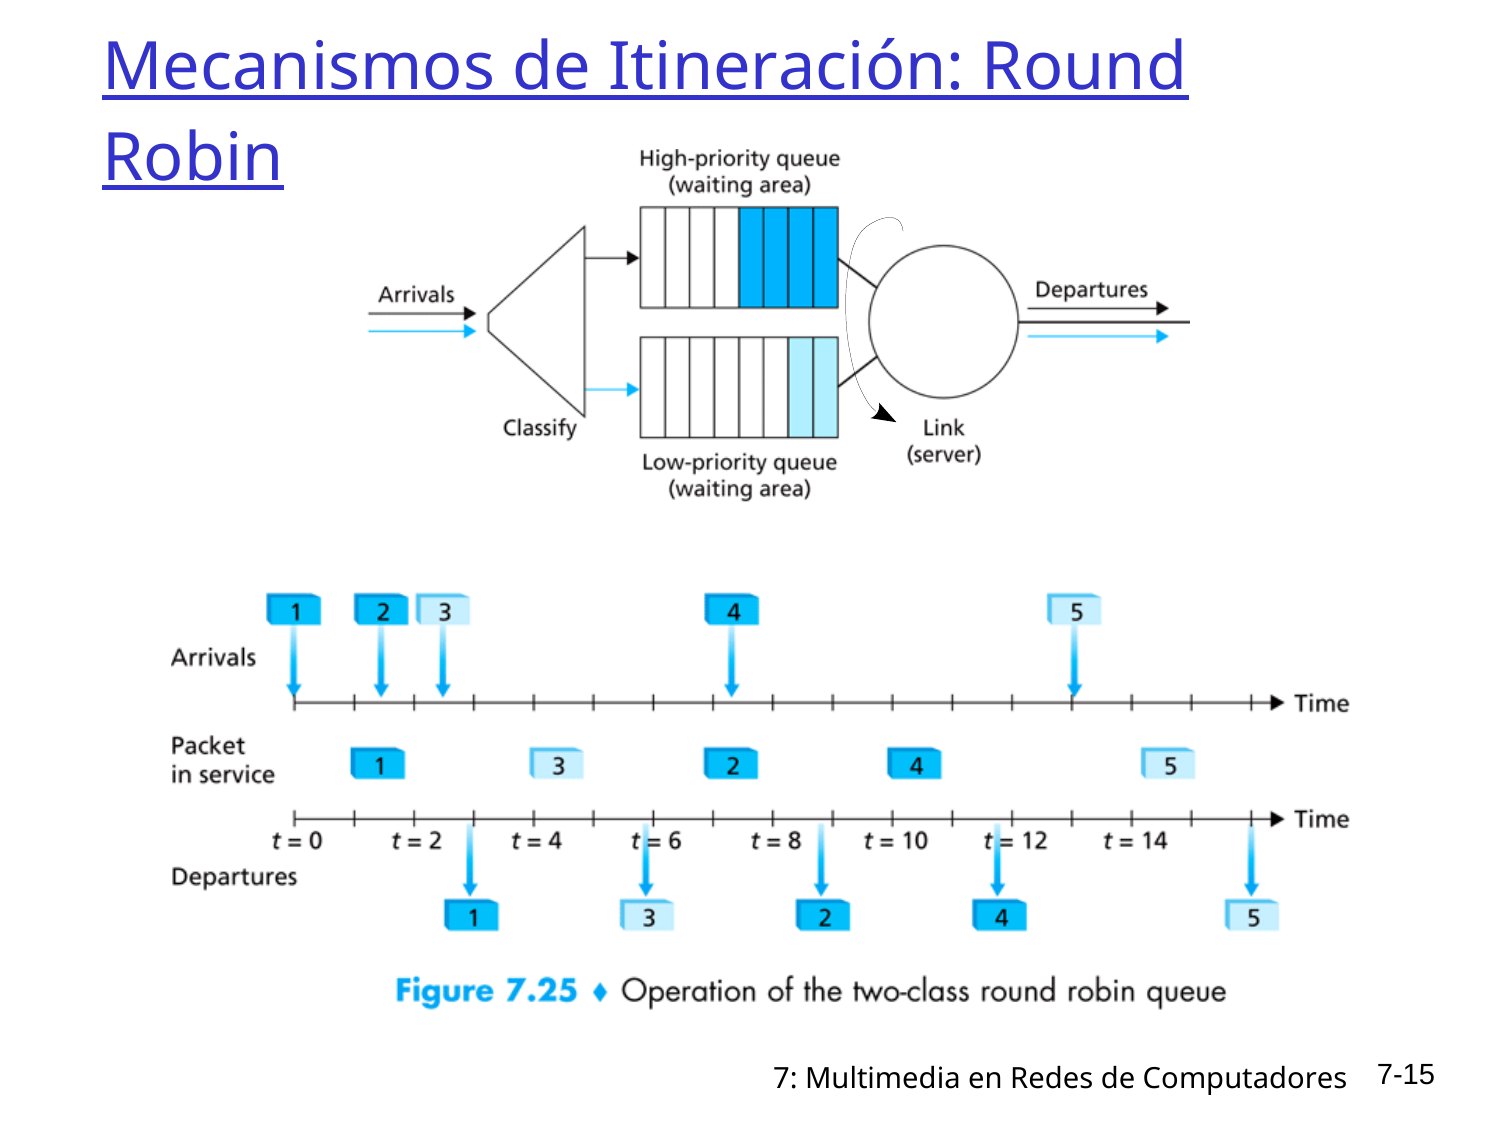

# Mecanismos de Itineración: Round Robin
15